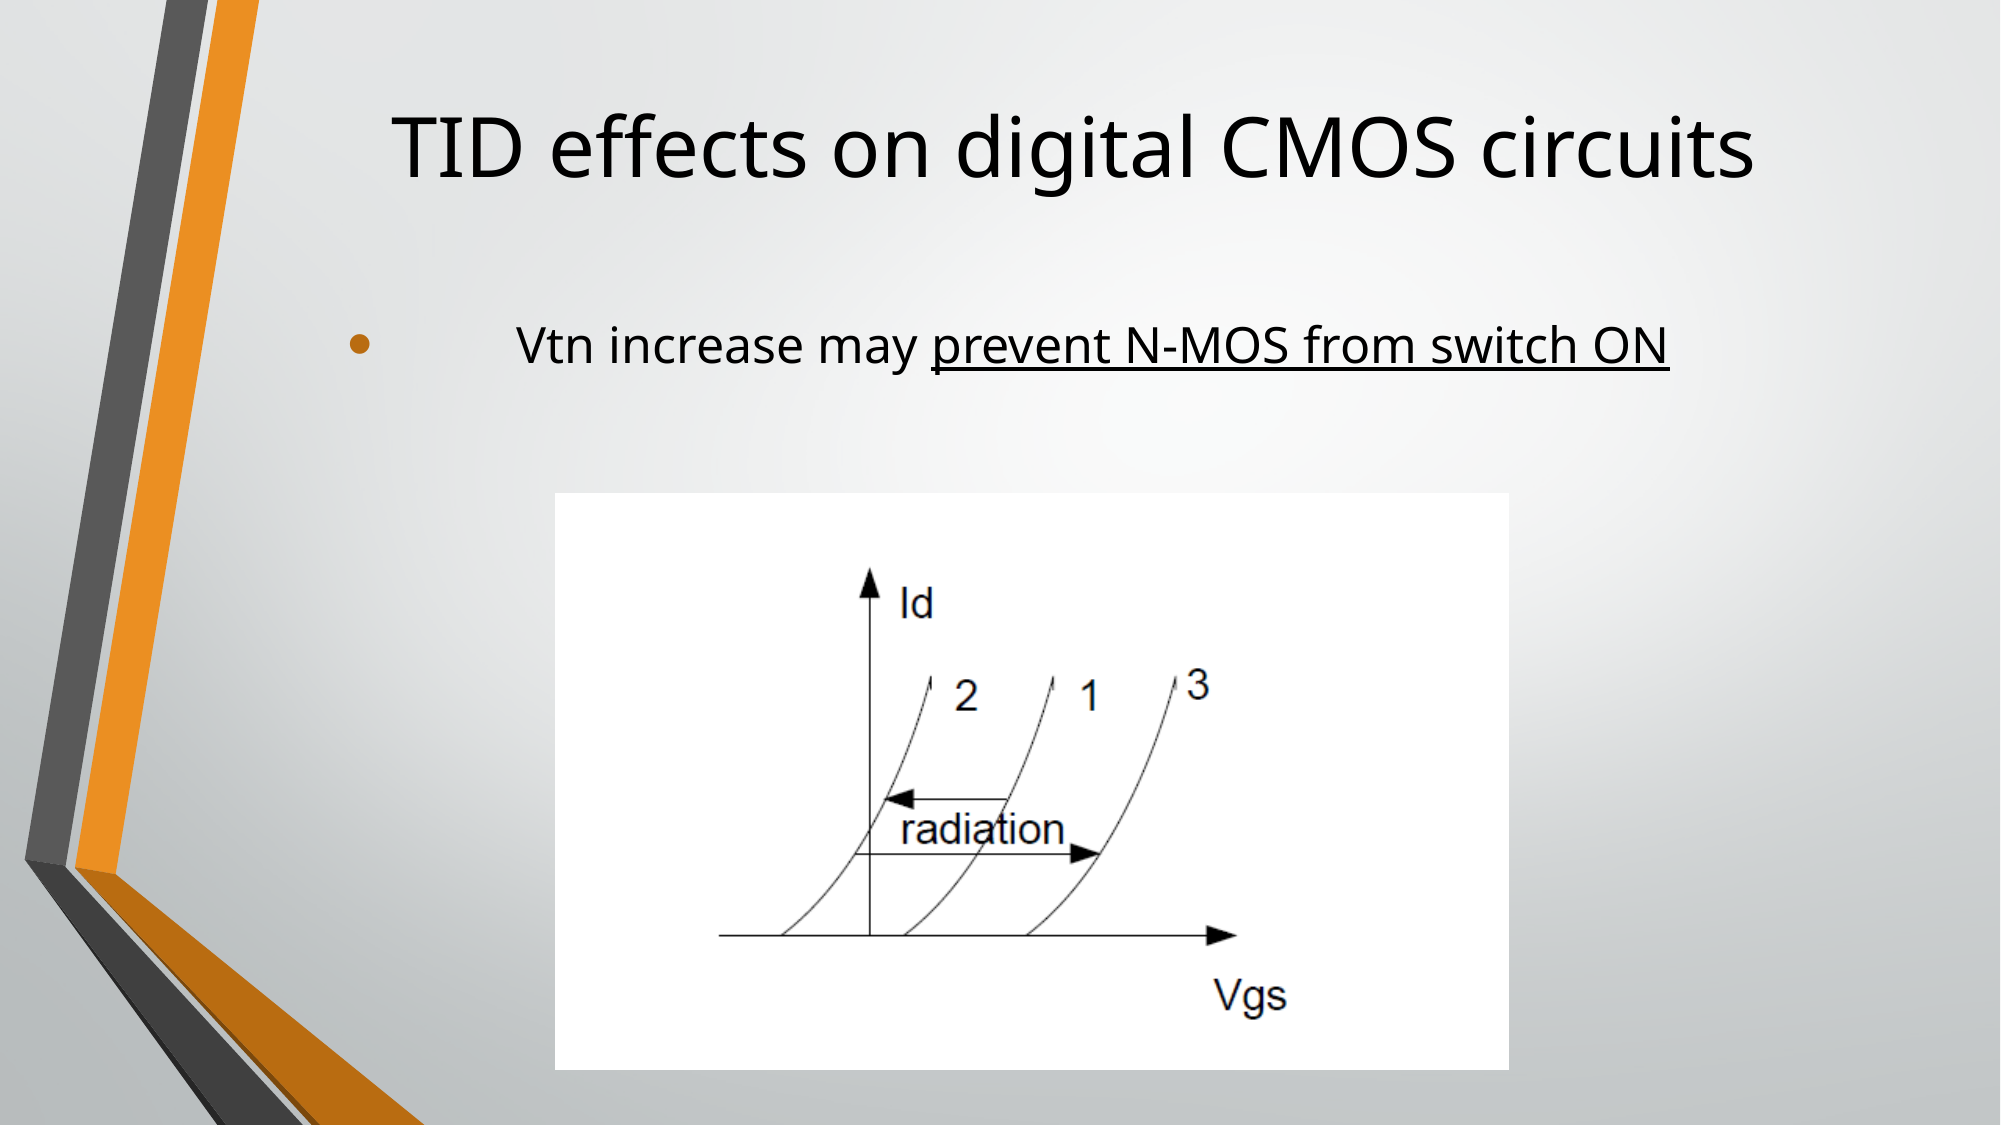

# TID effects on digital CMOS circuits
	Vtn increase may prevent N-MOS from switch ON